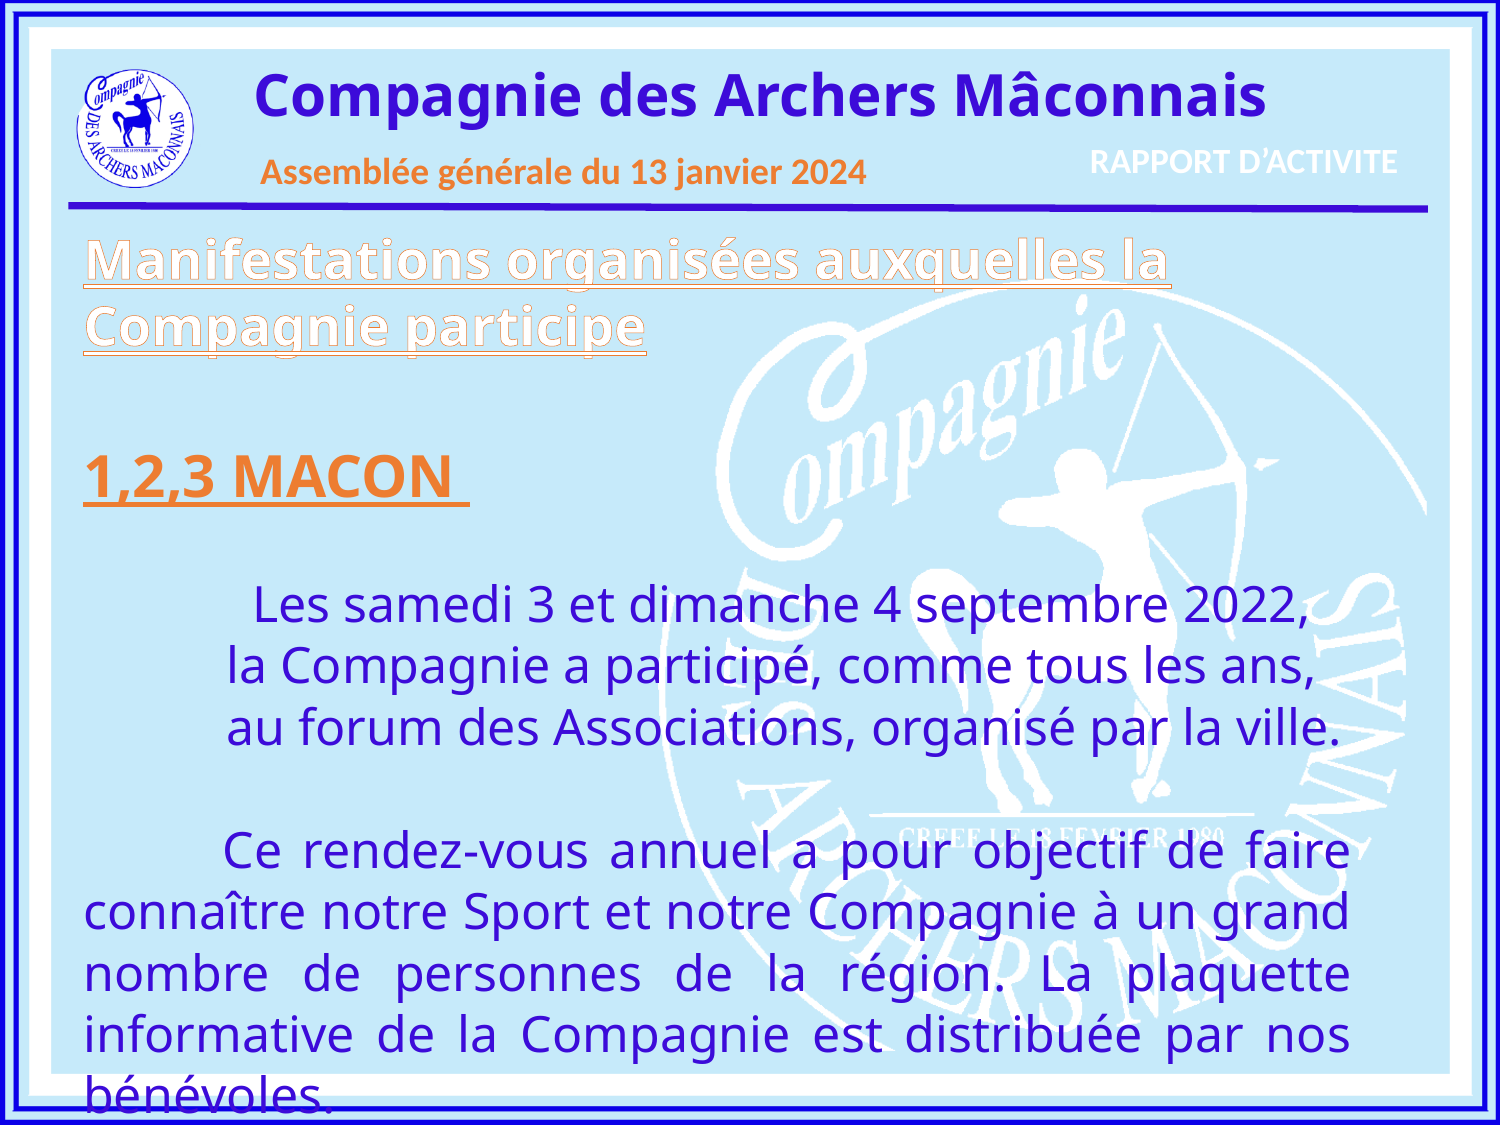

# Compagnie des Archers Mâconnais
RAPPORT D’ACTIVITE
 Assemblée générale du 13 janvier 2024
Manifestations organisées auxquelles la Compagnie participe
1,2,3 MACON
 Les samedi 3 et dimanche 4 septembre 2022,
 la Compagnie a participé, comme tous les ans,
 au forum des Associations, organisé par la ville.
 Ce rendez-vous annuel a pour objectif de faire connaître notre Sport et notre Compagnie à un grand nombre de personnes de la région. La plaquette informative de la Compagnie est distribuée par nos bénévoles.